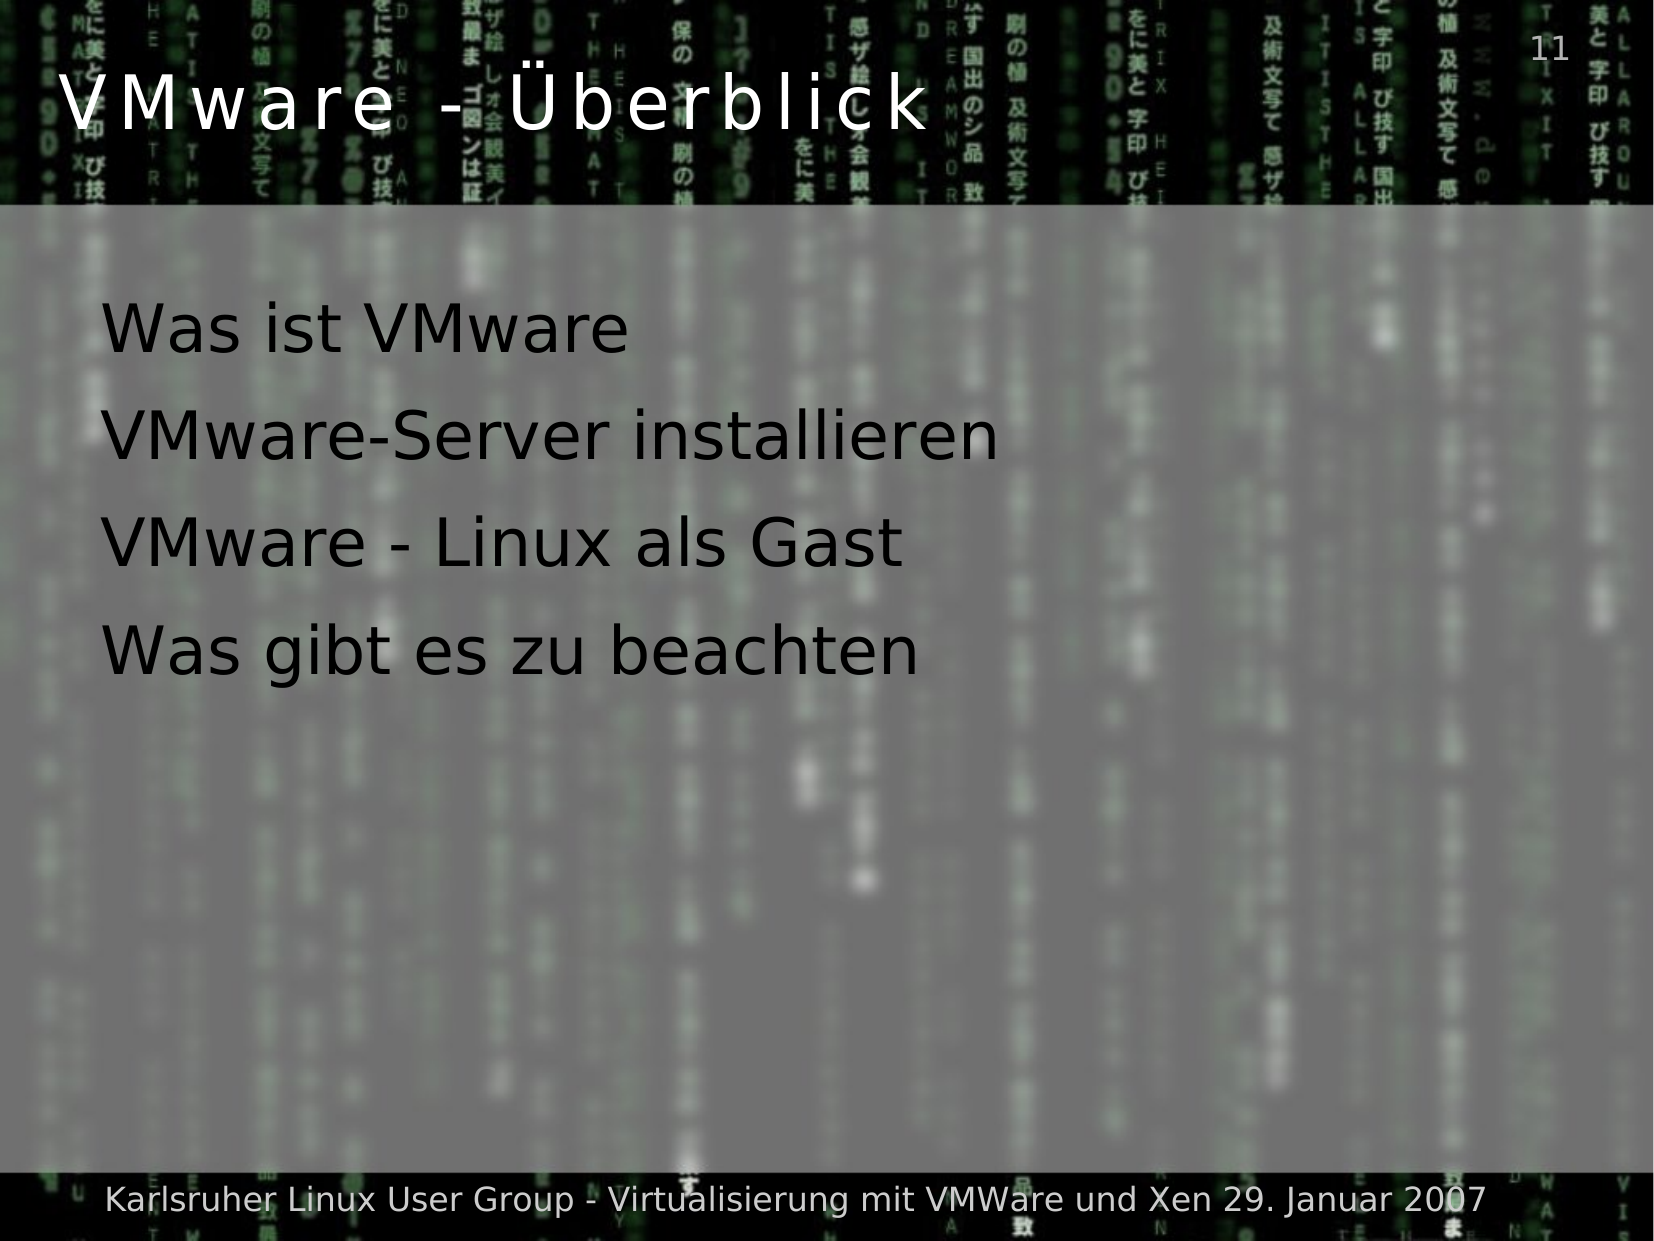

# VMware - Überblick
11
Was ist VMware
VMware-Server installieren
VMware - Linux als Gast
Was gibt es zu beachten